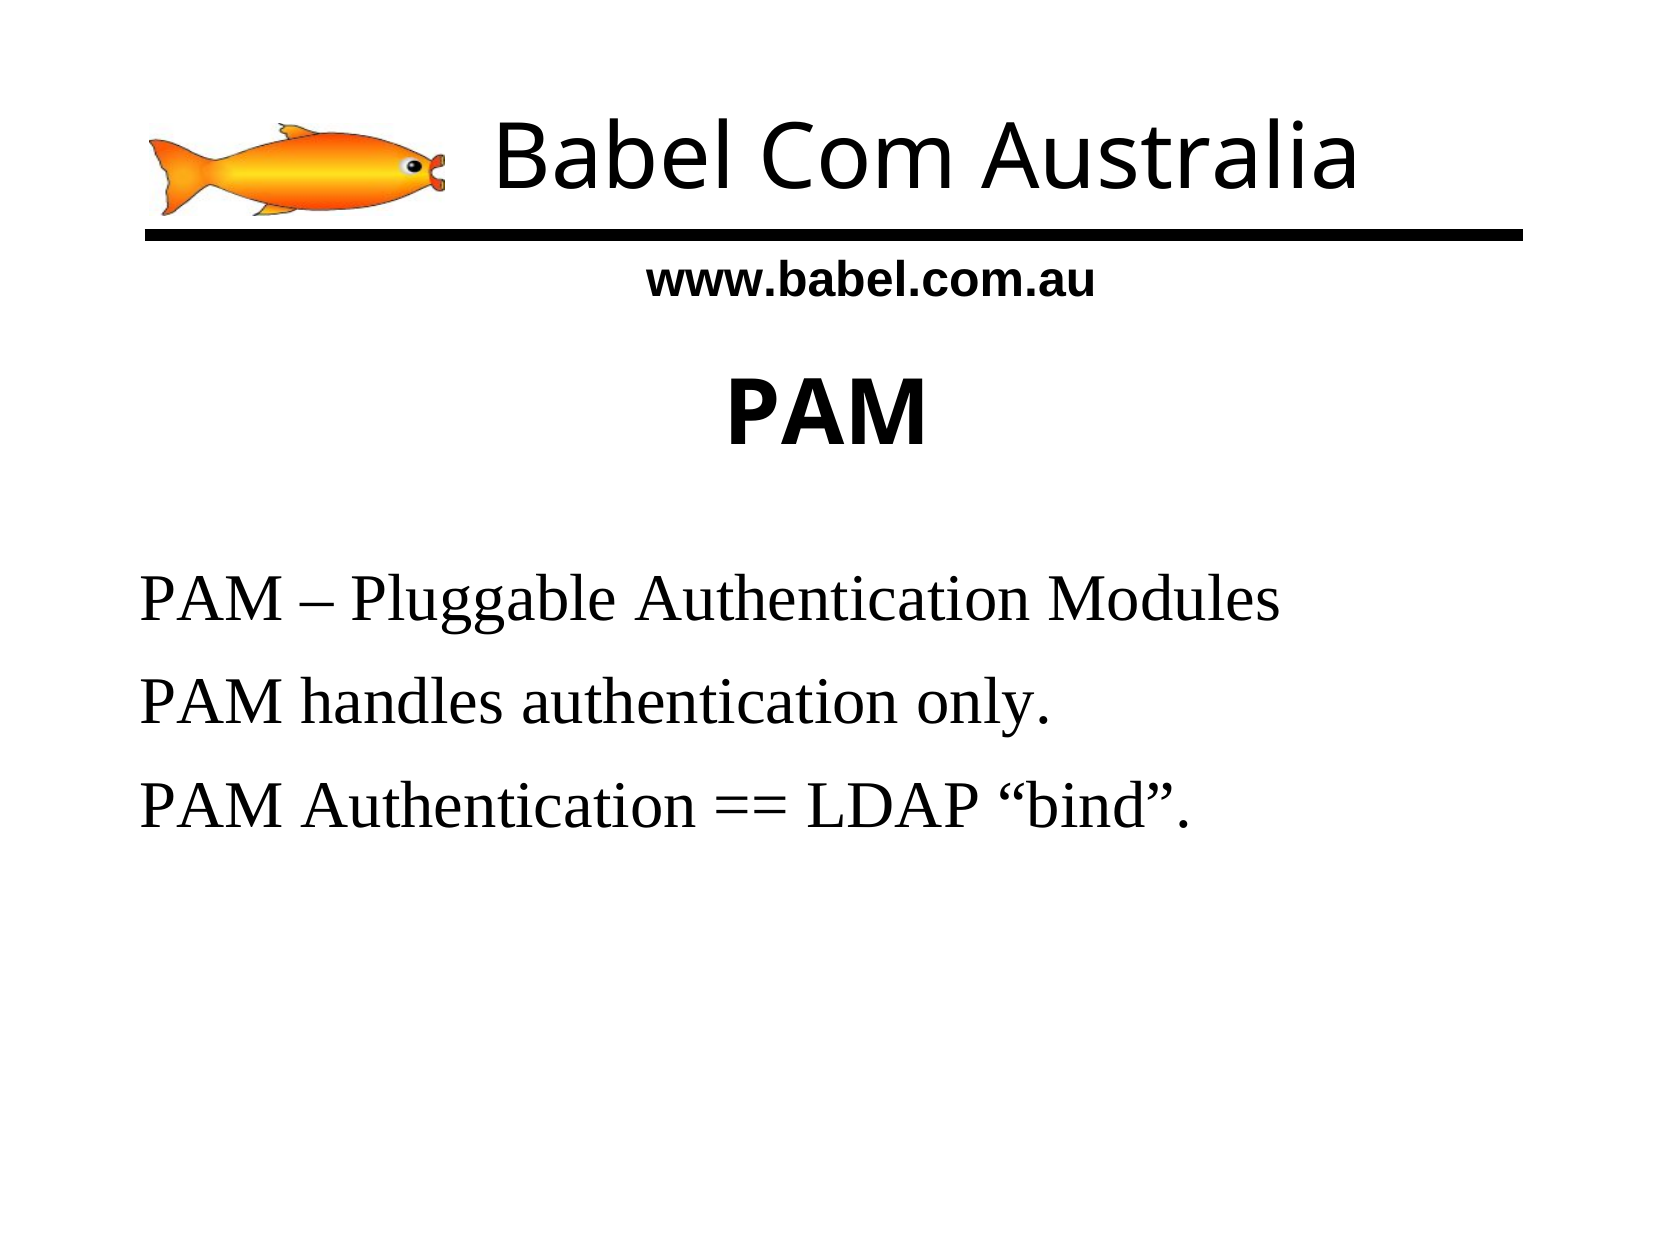

# PAM
PAM – Pluggable Authentication Modules
PAM handles authentication only.
PAM Authentication == LDAP “bind”.